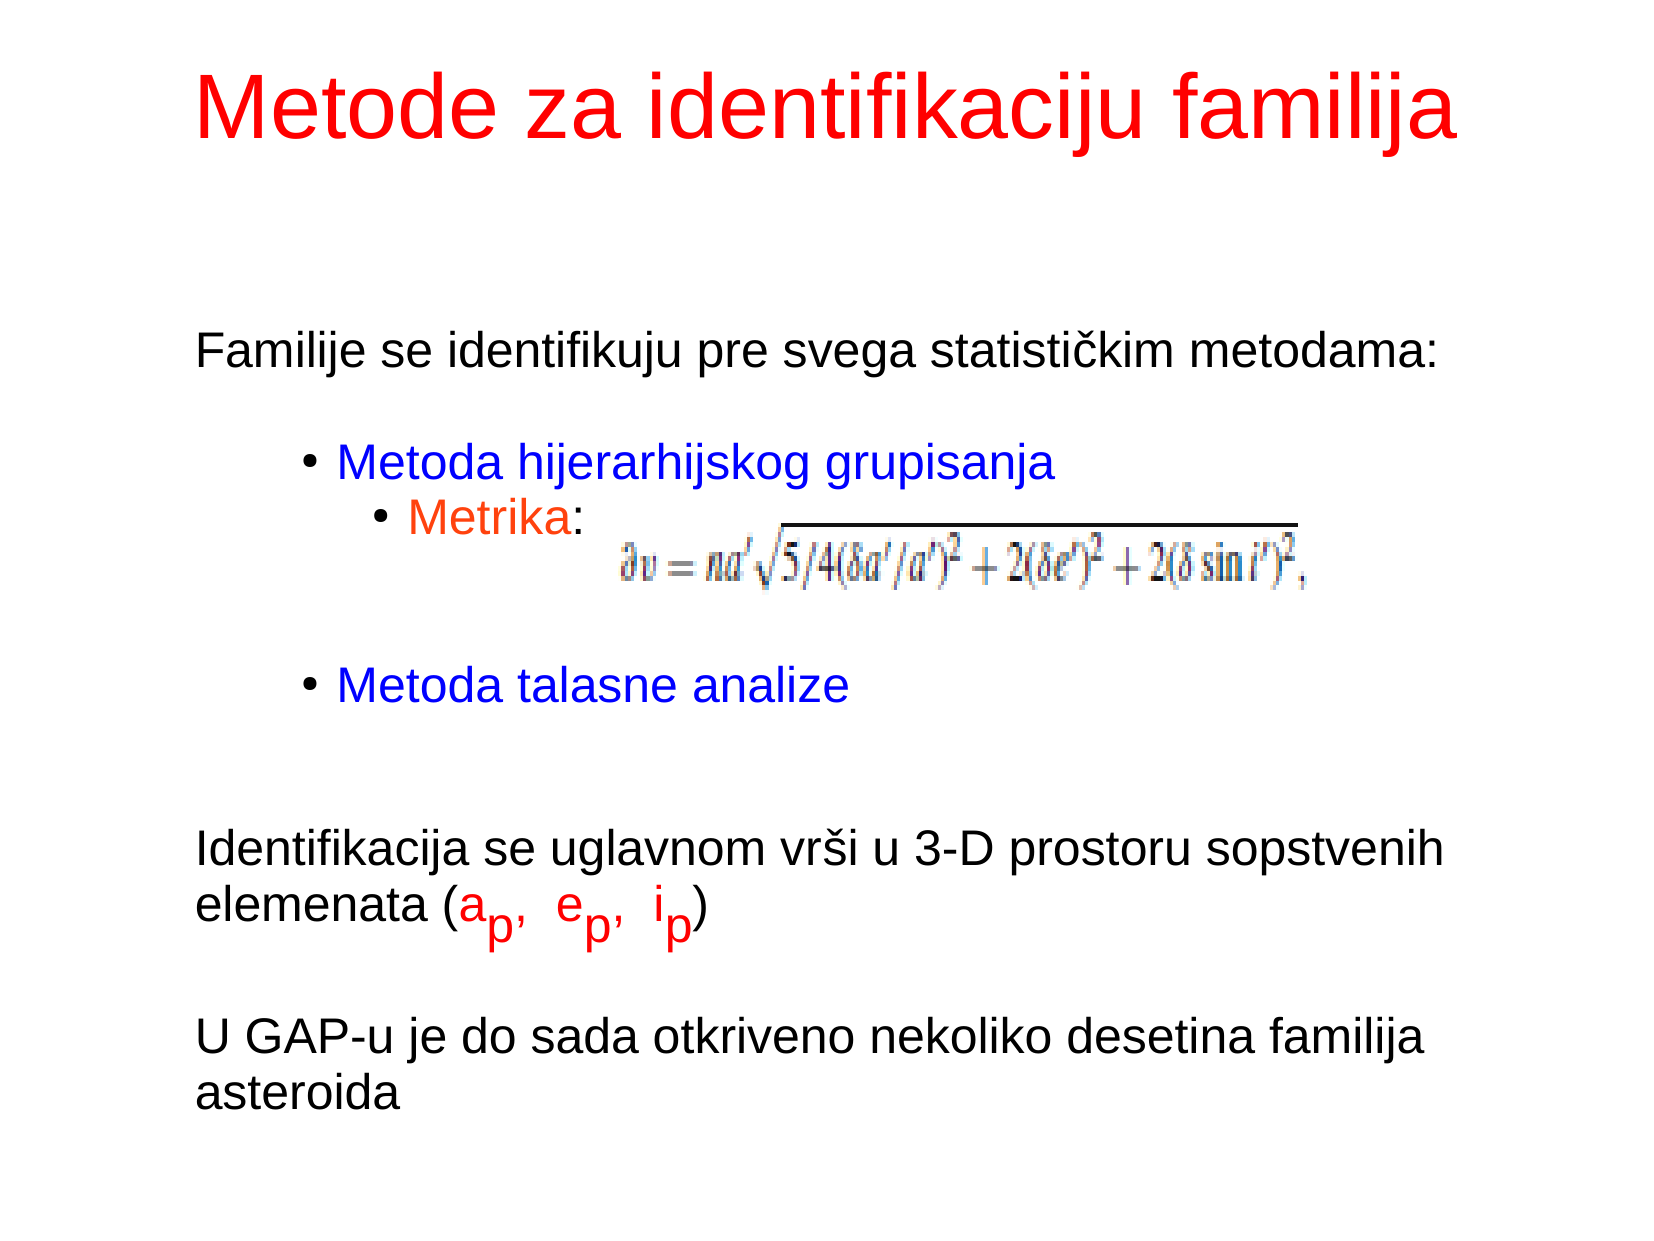

# Metode za identifikaciju familija
Familije se identifikuju pre svega statističkim metodama:
Metoda hijerarhijskog grupisanja
Metrika:
Metoda talasne analize
Identifikacija se uglavnom vrši u 3-D prostoru sopstvenih elemenata (ap, ep, ip)
U GAP-u je do sada otkriveno nekoliko desetina familija asteroida